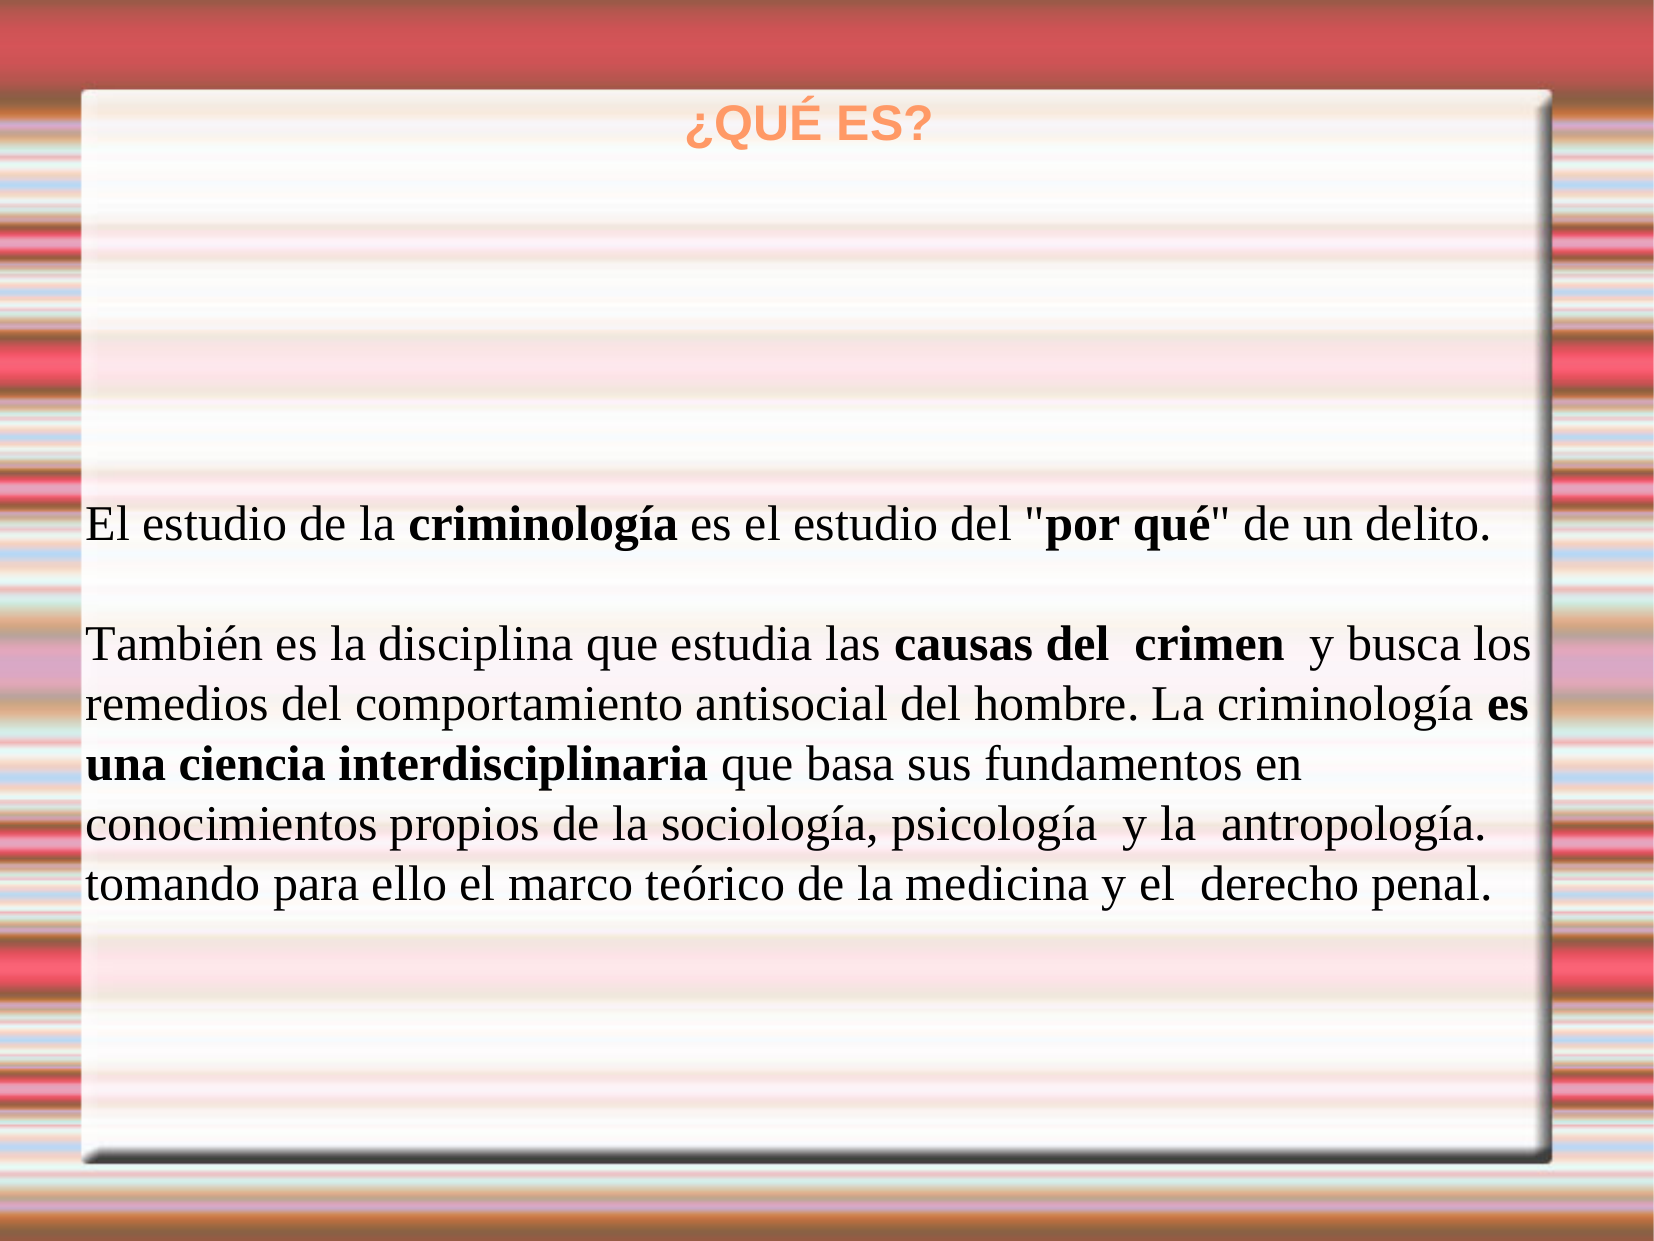

# ¿QUÉ ES?
El estudio de la criminología es el estudio del "por qué" de un delito.
También es la disciplina que estudia las causas del  crimen  y busca los remedios del comportamiento antisocial del hombre. La criminología es una ciencia interdisciplinaria que basa sus fundamentos en conocimientos propios de la sociología, psicología  y la  antropología. tomando para ello el marco teórico de la medicina y el  derecho penal.